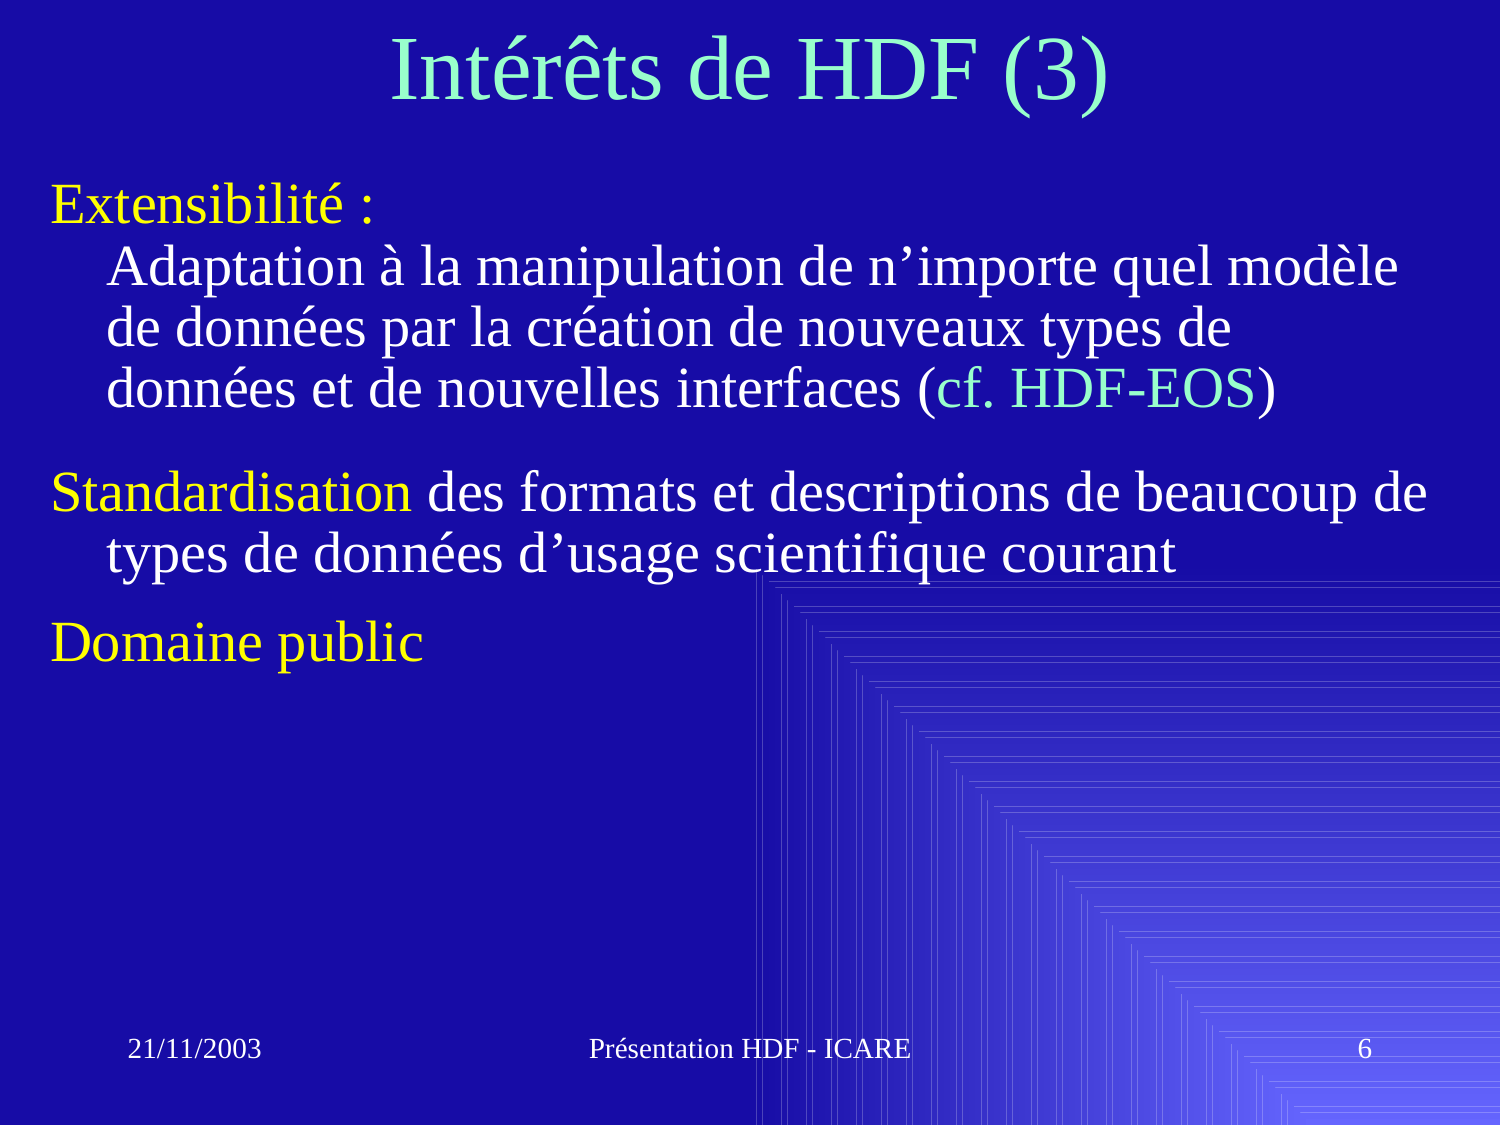

# Intérêts de HDF (3)
Extensibilité :
Adaptation à la manipulation de n’importe quel modèle de données par la création de nouveaux types de données et de nouvelles interfaces (cf. HDF-EOS)
Standardisation des formats et descriptions de beaucoup de types de données d’usage scientifique courant
Domaine public
21/11/2003
Présentation HDF - ICARE
6